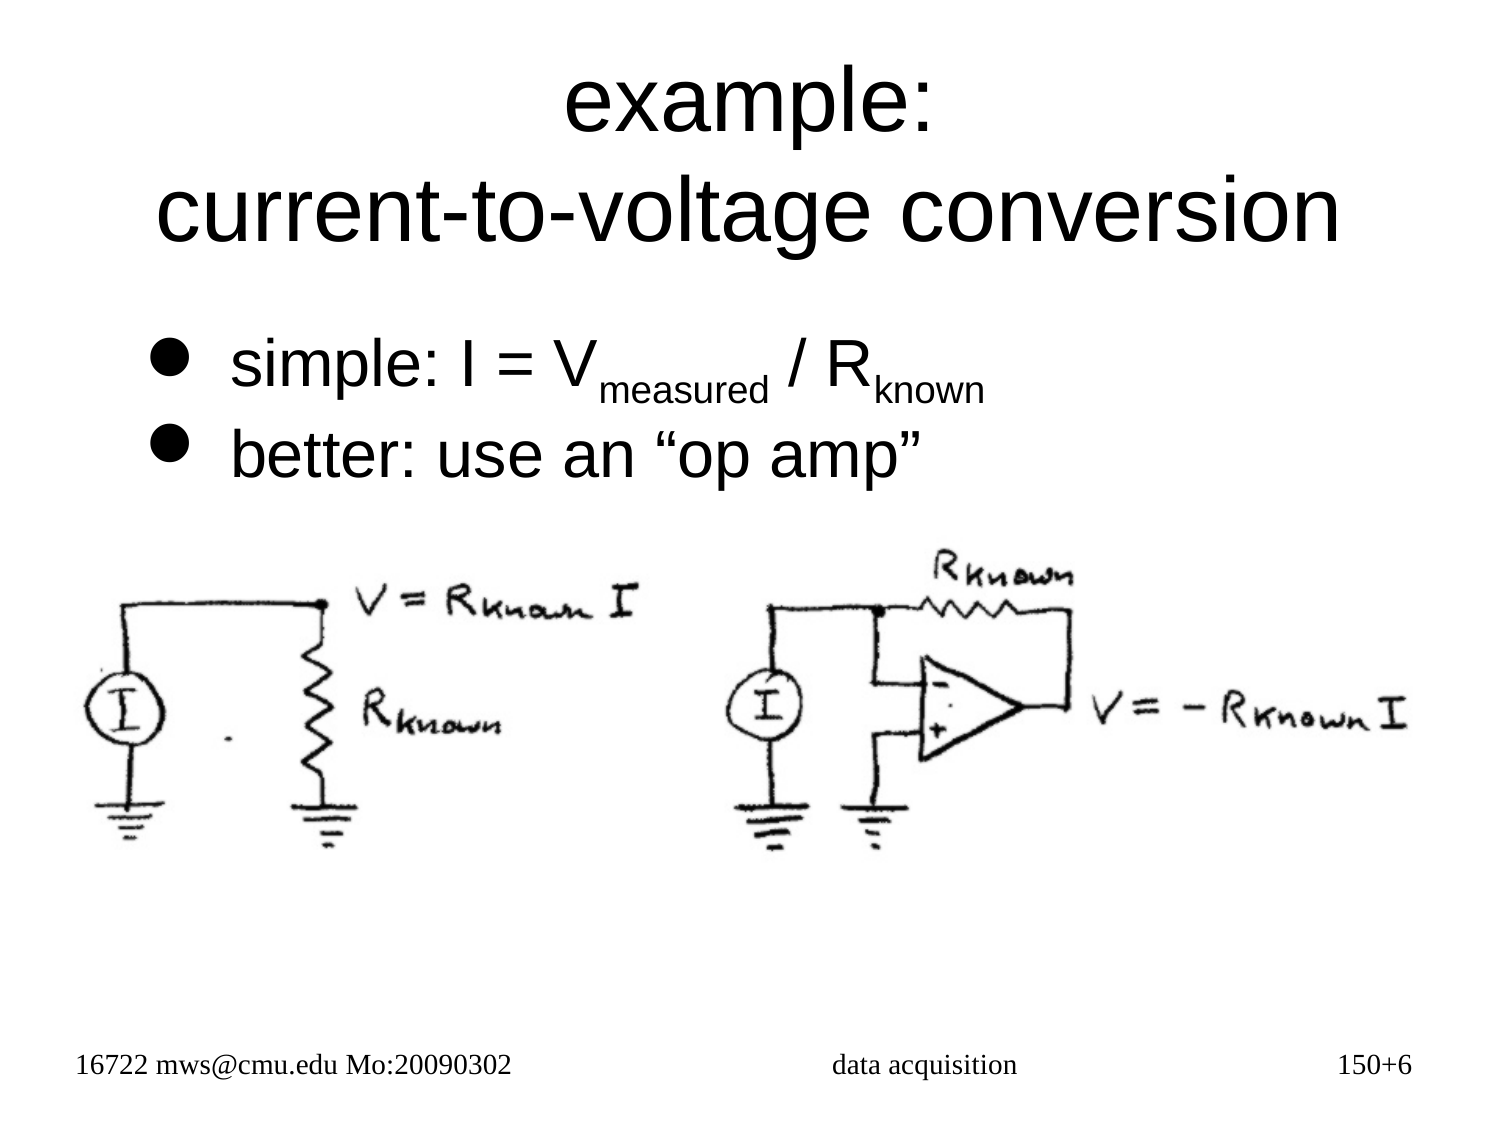

example:
current-to-voltage conversion
 simple: I = Vmeasured / Rknown
 better: use an “op amp”
16722 mws@cmu.edu Mo:20090302
data acquisition
6